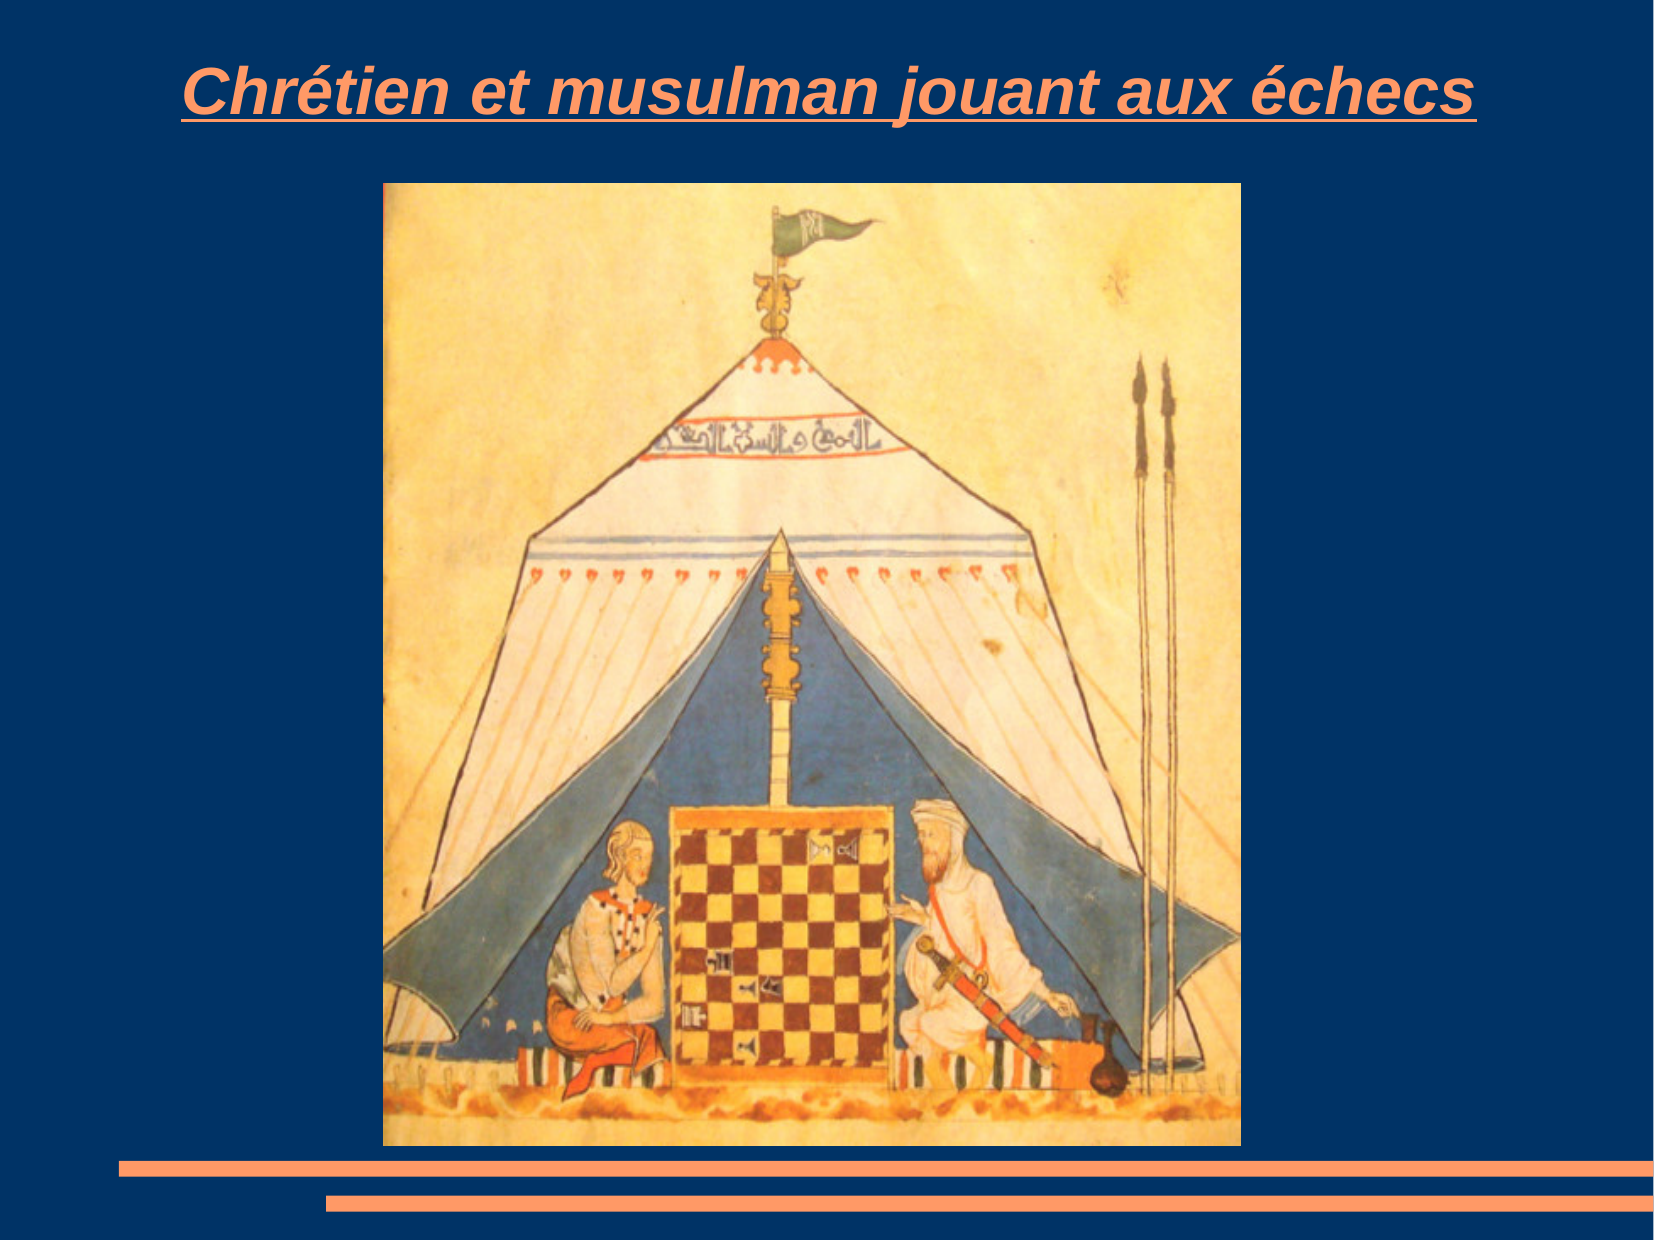

# Chrétien et musulman jouant aux échecs